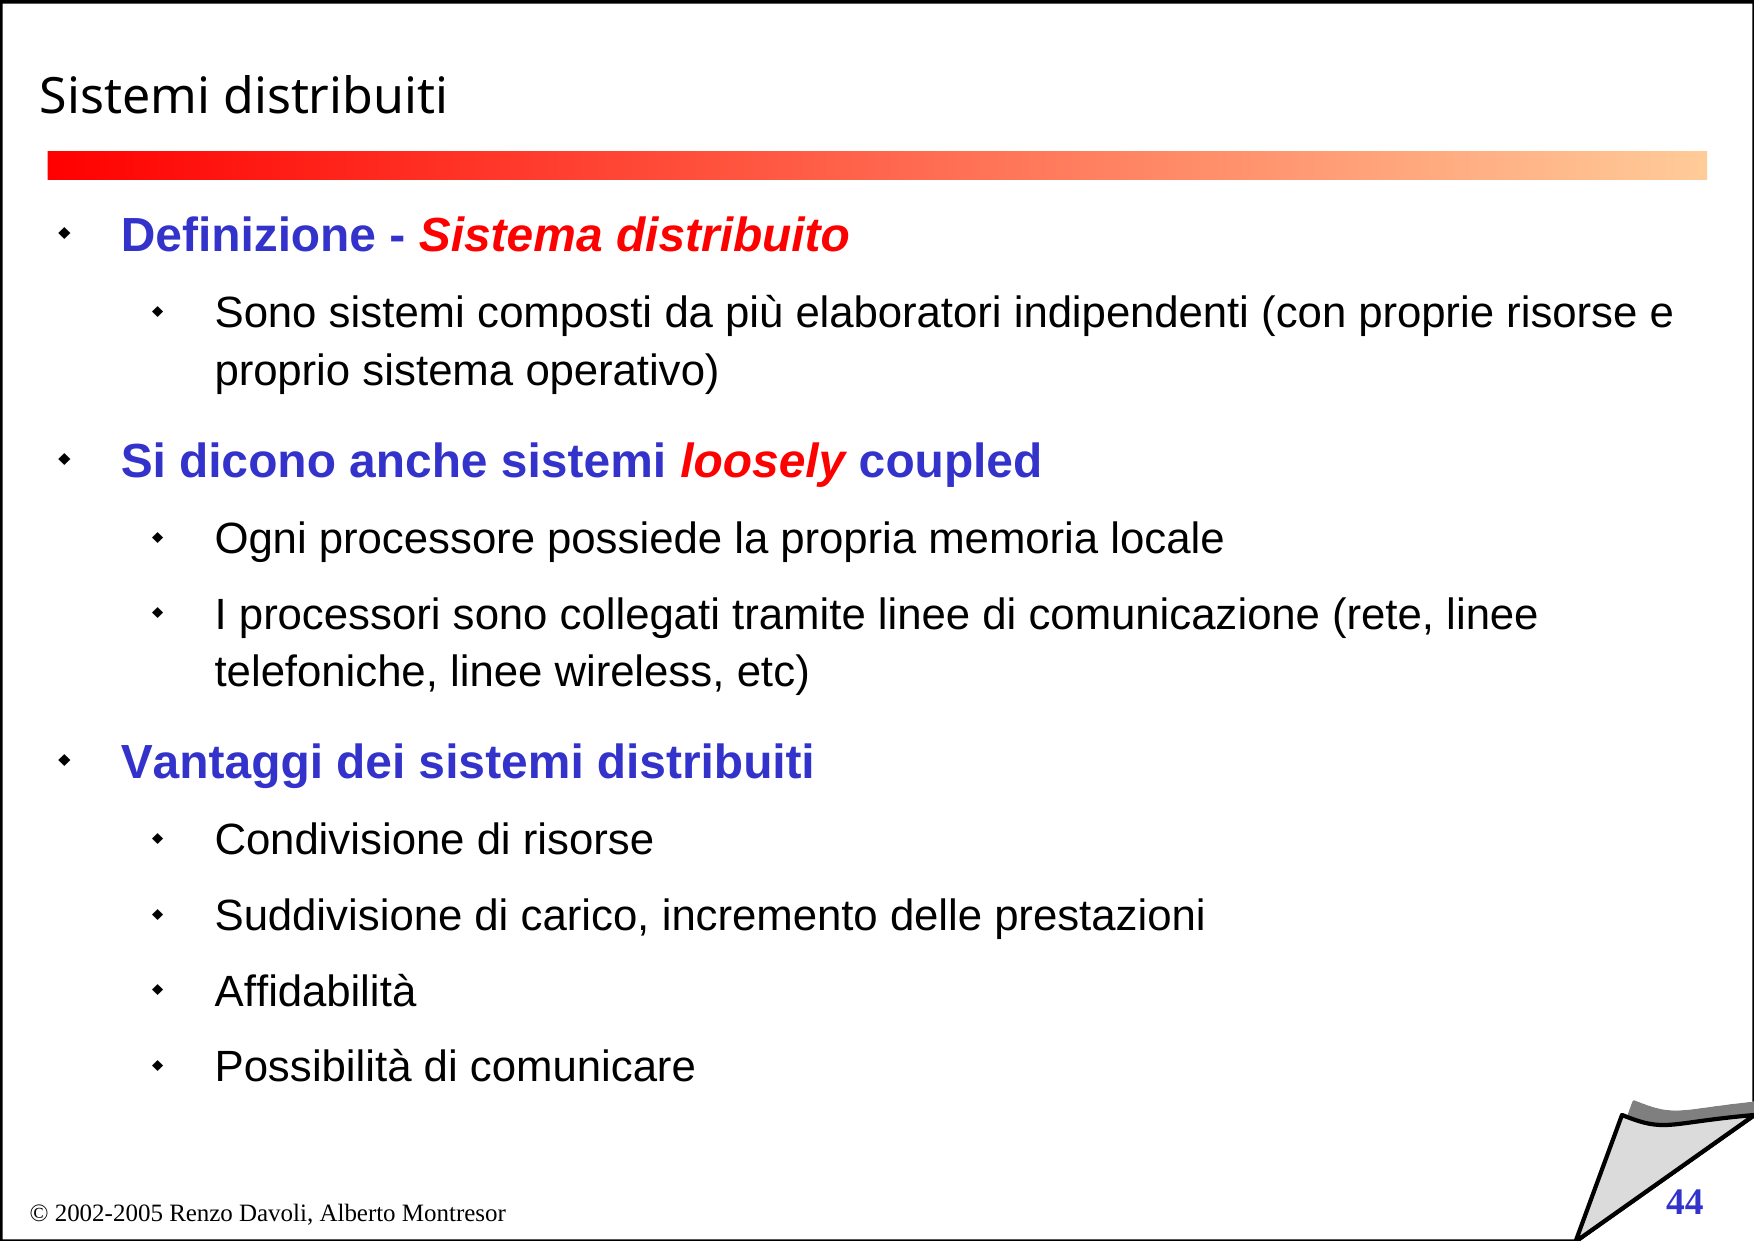

# Sistemi distribuiti
Definizione - Sistema distribuito
Sono sistemi composti da più elaboratori indipendenti (con proprie risorse e proprio sistema operativo)
Si dicono anche sistemi loosely coupled
Ogni processore possiede la propria memoria locale
I processori sono collegati tramite linee di comunicazione (rete, linee telefoniche, linee wireless, etc)
Vantaggi dei sistemi distribuiti
Condivisione di risorse
Suddivisione di carico, incremento delle prestazioni
Affidabilità
Possibilità di comunicare